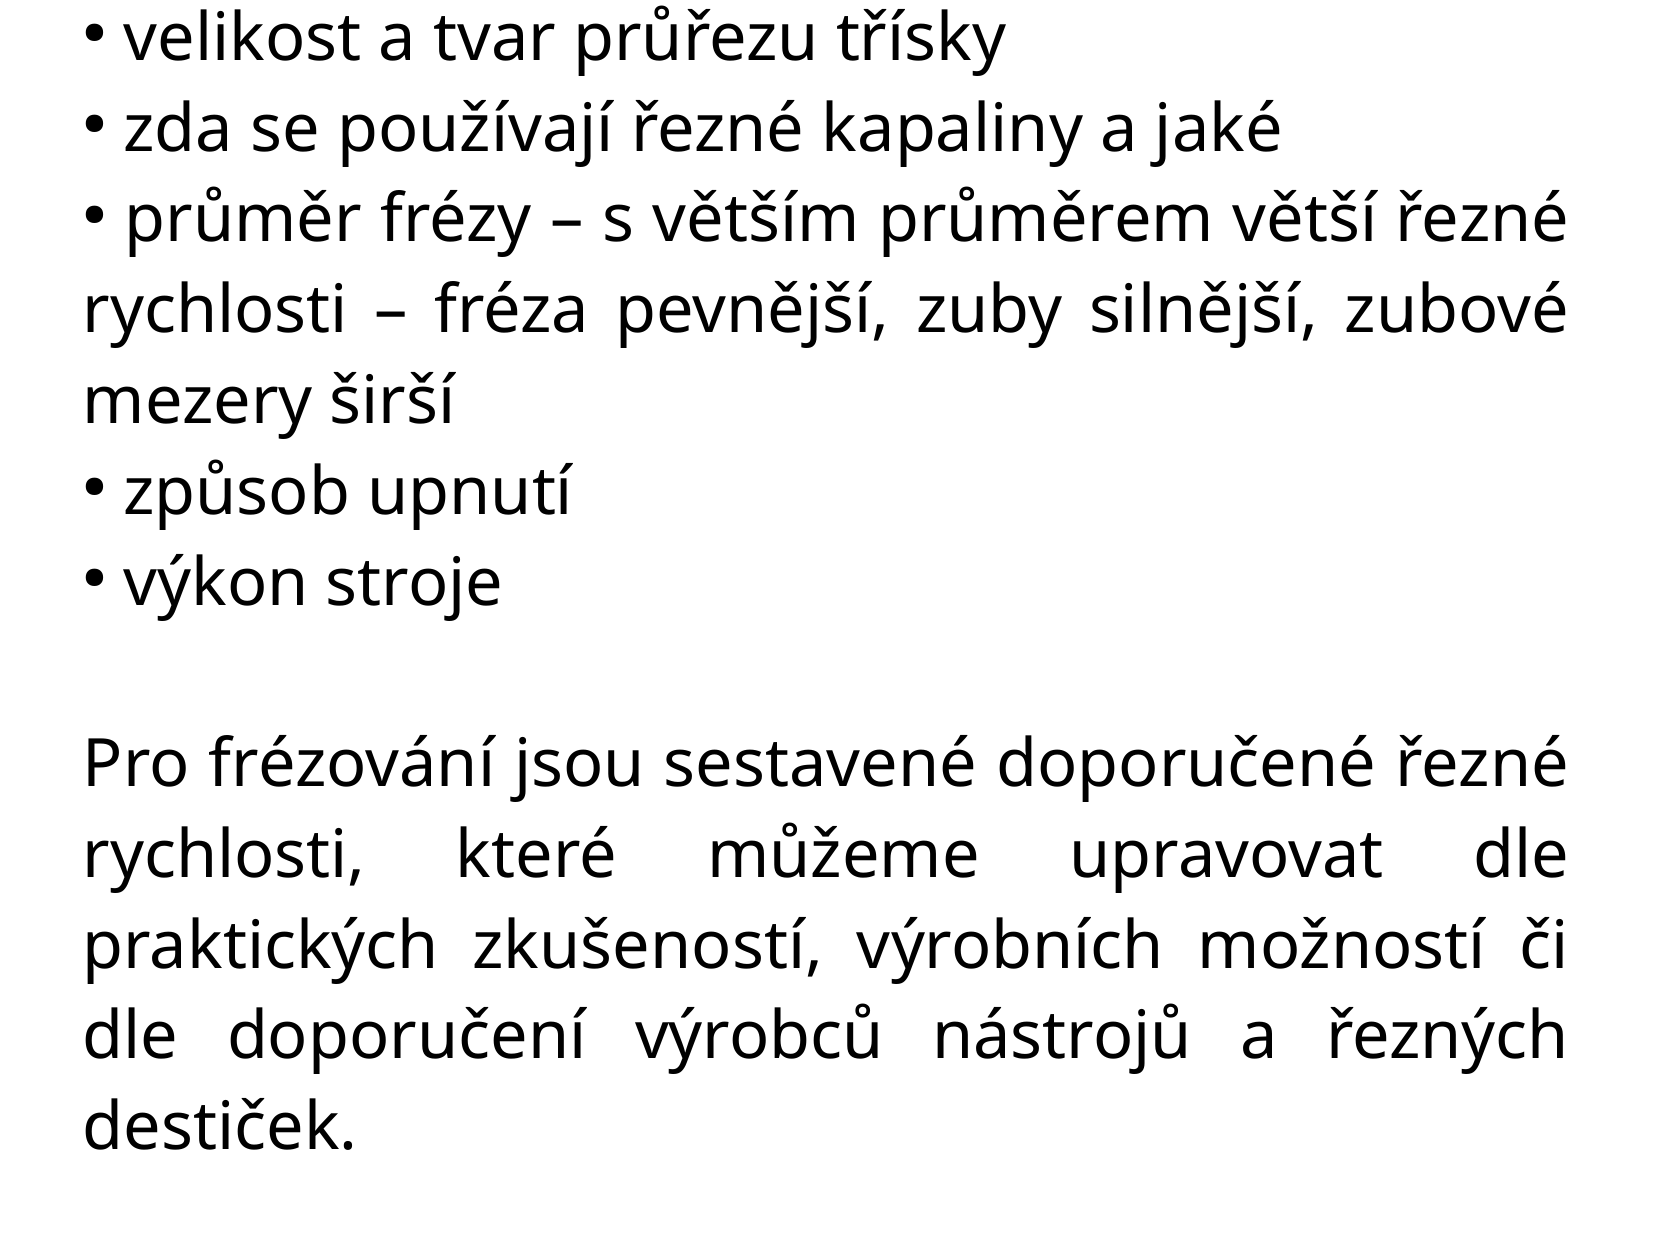

# geometrie břitu
 velikost a tvar průřezu třísky
 zda se používají řezné kapaliny a jaké
 průměr frézy – s větším průměrem větší řezné rychlosti – fréza pevnější, zuby silnější, zubové mezery širší
 způsob upnutí
 výkon stroje
Pro frézování jsou sestavené doporučené řezné rychlosti, které můžeme upravovat dle praktických zkušeností, výrobních možností či dle doporučení výrobců nástrojů a řezných destiček.